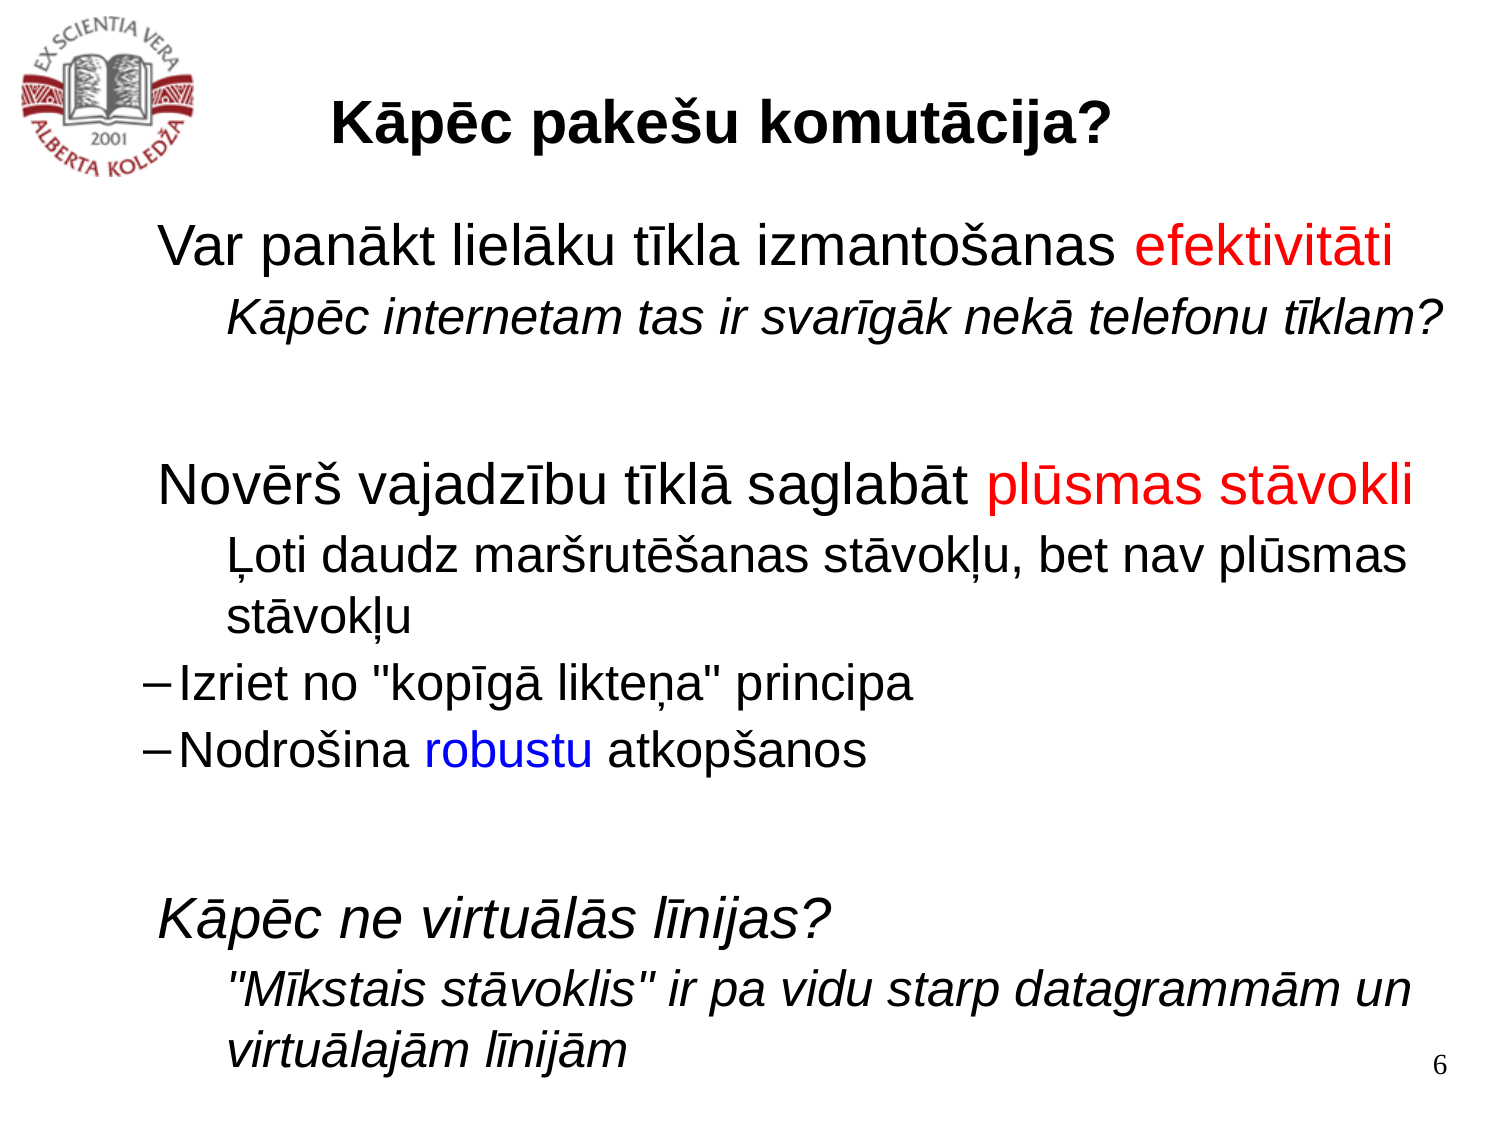

# Kāpēc pakešu komutācija?
Var panākt lielāku tīkla izmantošanas efektivitāti
Kāpēc internetam tas ir svarīgāk nekā telefonu tīklam?
Novērš vajadzību tīklā saglabāt plūsmas stāvokli
Ļoti daudz maršrutēšanas stāvokļu, bet nav plūsmas stāvokļu
Izriet no "kopīgā likteņa" principa
Nodrošina robustu atkopšanos
Kāpēc ne virtuālās līnijas?
"Mīkstais stāvoklis" ir pa vidu starp datagrammām un virtuālajām līnijām
6